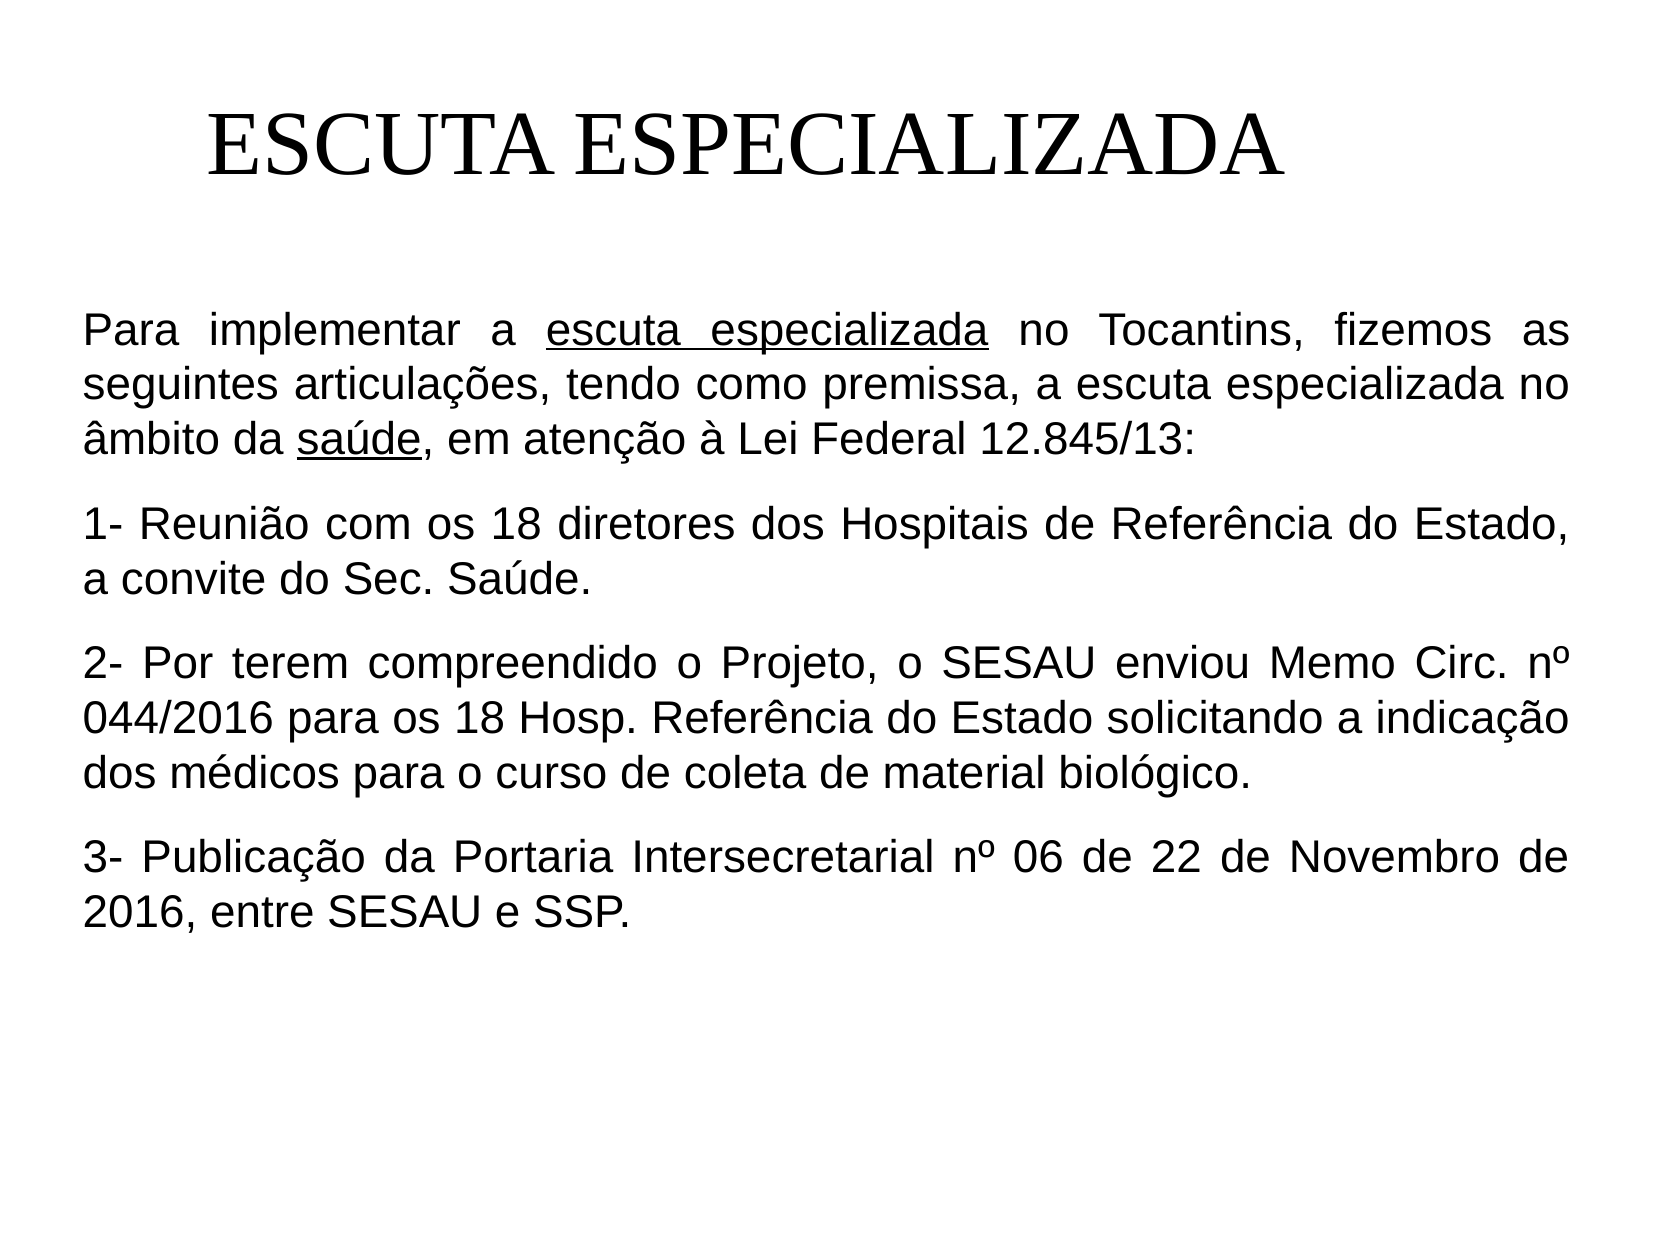

# ESCUTA ESPECIALIZADA
Para implementar a escuta especializada no Tocantins, fizemos as seguintes articulações, tendo como premissa, a escuta especializada no âmbito da saúde, em atenção à Lei Federal 12.845/13:
1- Reunião com os 18 diretores dos Hospitais de Referência do Estado, a convite do Sec. Saúde.
2- Por terem compreendido o Projeto, o SESAU enviou Memo Circ. nº 044/2016 para os 18 Hosp. Referência do Estado solicitando a indicação dos médicos para o curso de coleta de material biológico.
3- Publicação da Portaria Intersecretarial nº 06 de 22 de Novembro de 2016, entre SESAU e SSP.